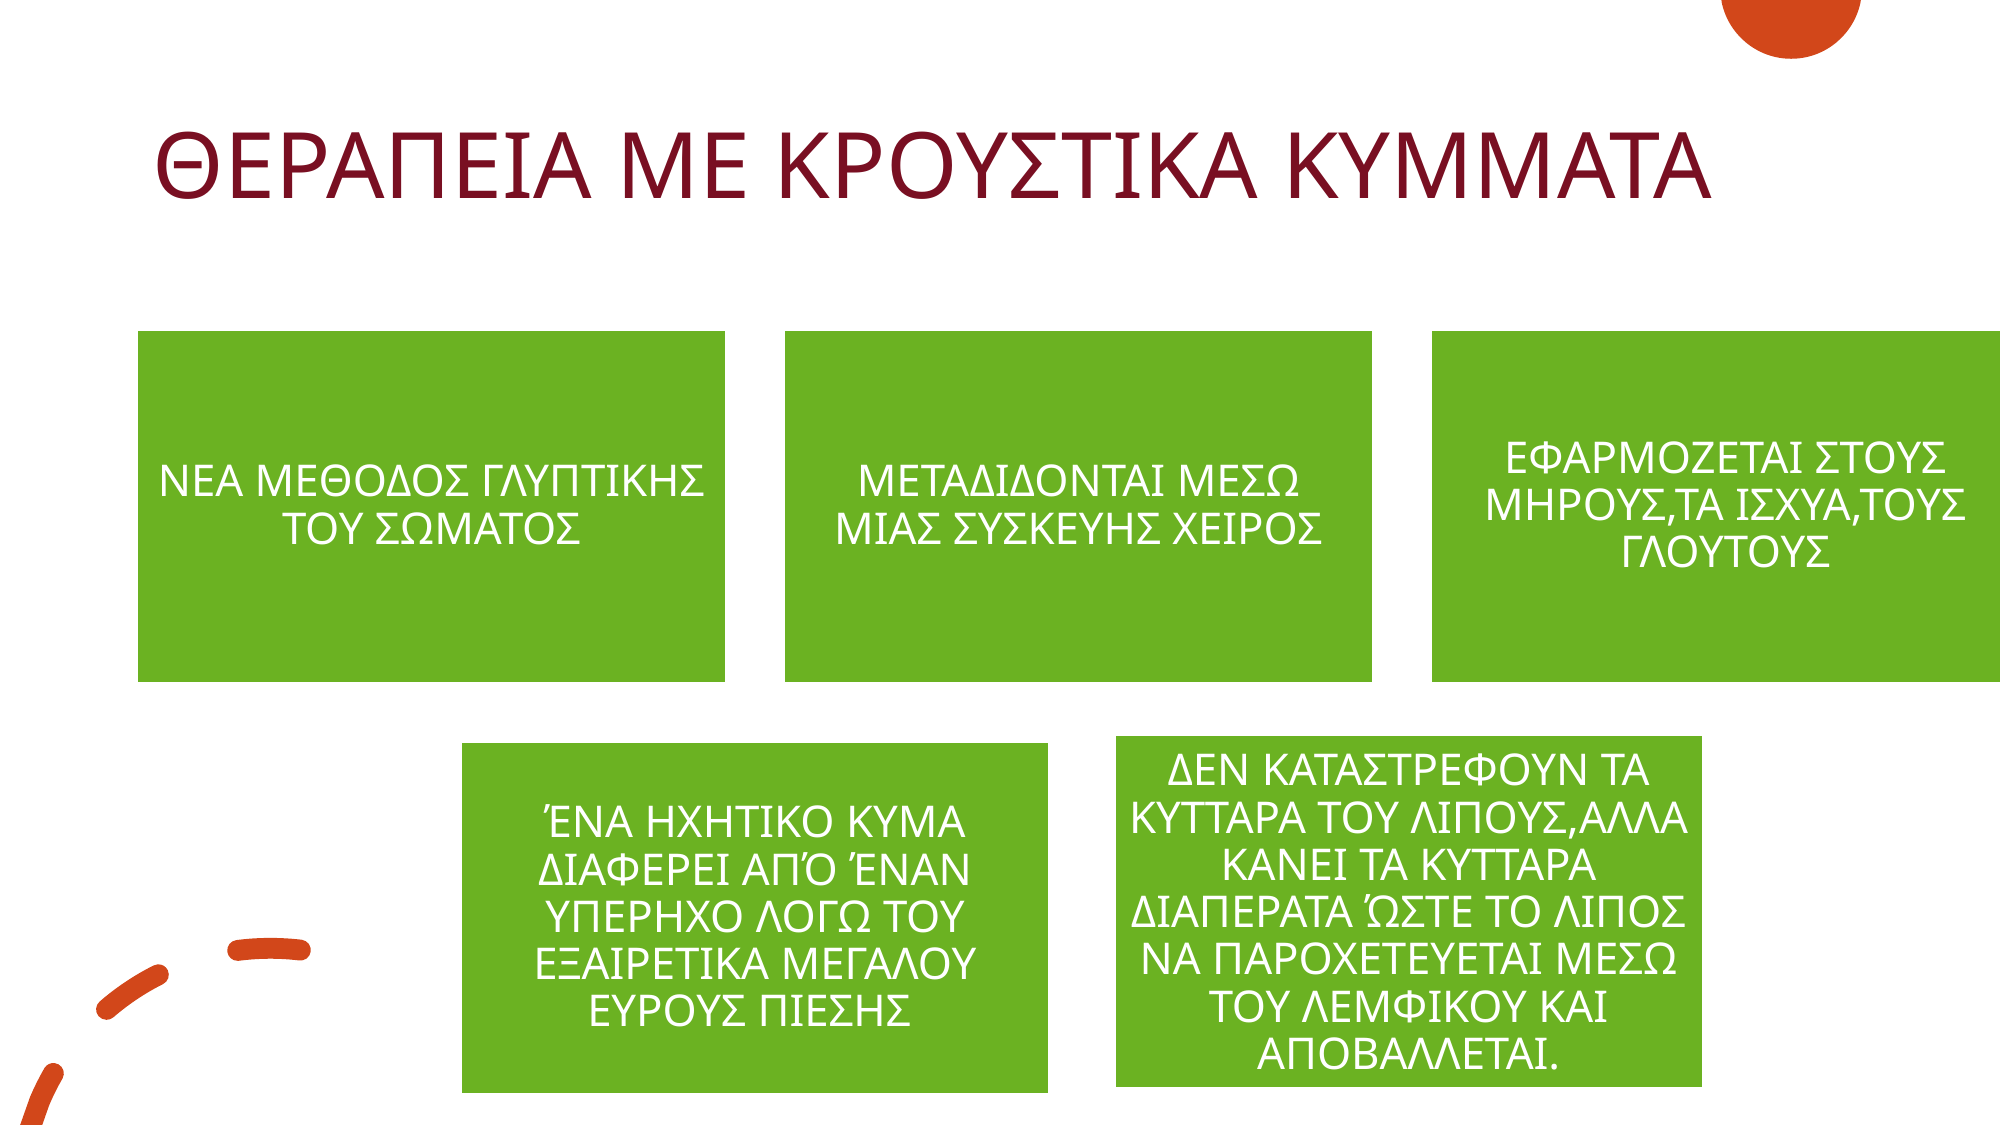

# ΘΕΡΑΠΕΙΑ ΜΕ ΚΡΟΥΣΤΙΚΑ ΚΥΜΜΑΤΑ
ΝΕΑ ΜΕΘΟΔΟΣ ΓΛΥΠΤΙΚΗΣ ΤΟΥ ΣΩΜΑΤΟΣ
ΜΕΤΑΔΙΔΟΝΤΑΙ ΜΕΣΩ ΜΙΑΣ ΣΥΣΚΕΥΗΣ ΧΕΙΡΟΣ
ΕΦΑΡΜΟΖΕΤΑΙ ΣΤΟΥΣ ΜΗΡΟΥΣ,ΤΑ ΙΣΧΥΑ,ΤΟΥΣ ΓΛΟΥΤΟΥΣ
ΔΕΝ ΚΑΤΑΣΤΡΕΦΟΥΝ ΤΑ ΚΥΤΤΑΡΑ ΤΟΥ ΛΙΠΟΥΣ,ΑΛΛΑ ΚΑΝΕΙ ΤΑ ΚΥΤΤΑΡΑ ΔΙΑΠΕΡΑΤΑ ΏΣΤΕ ΤΟ ΛΙΠΟΣ ΝΑ ΠΑΡΟΧΕΤΕΥΕΤΑΙ ΜΕΣΩ ΤΟΥ ΛΕΜΦΙΚΟΥ ΚΑΙ ΑΠΟΒΑΛΛΕΤΑΙ.
ΈΝΑ ΗΧΗΤΙΚΟ ΚΥΜΑ ΔΙΑΦΕΡΕΙ ΑΠΌ ΈΝΑΝ ΥΠΕΡΗΧΟ ΛΟΓΩ ΤΟΥ ΕΞΑΙΡΕΤΙΚΑ ΜΕΓΑΛΟΥ ΕΥΡΟΥΣ ΠΙΕΣΗΣ